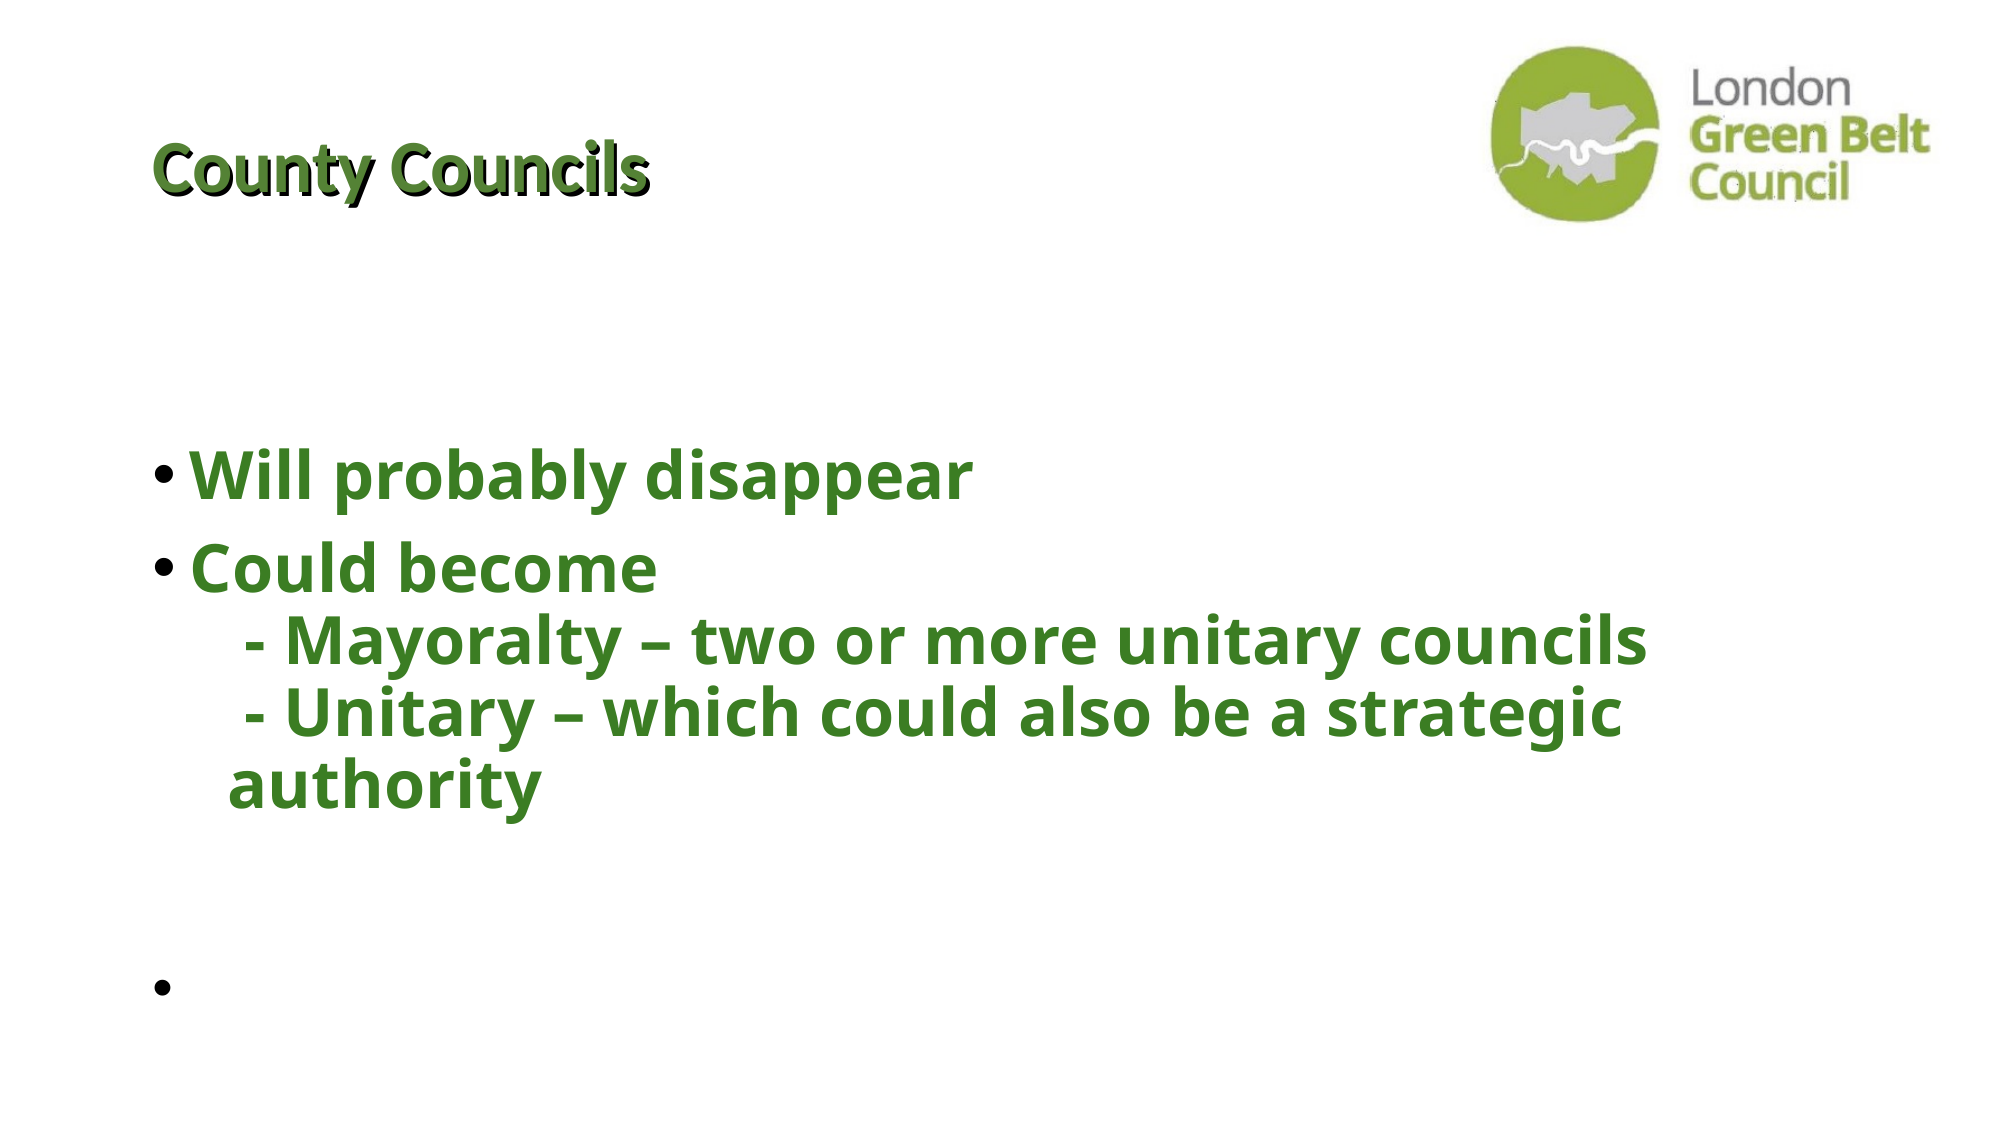

# County Councils
Will probably disappear
Could become
 - Mayoralty – two or more unitary councils
 - Unitary – which could also be a strategic authority